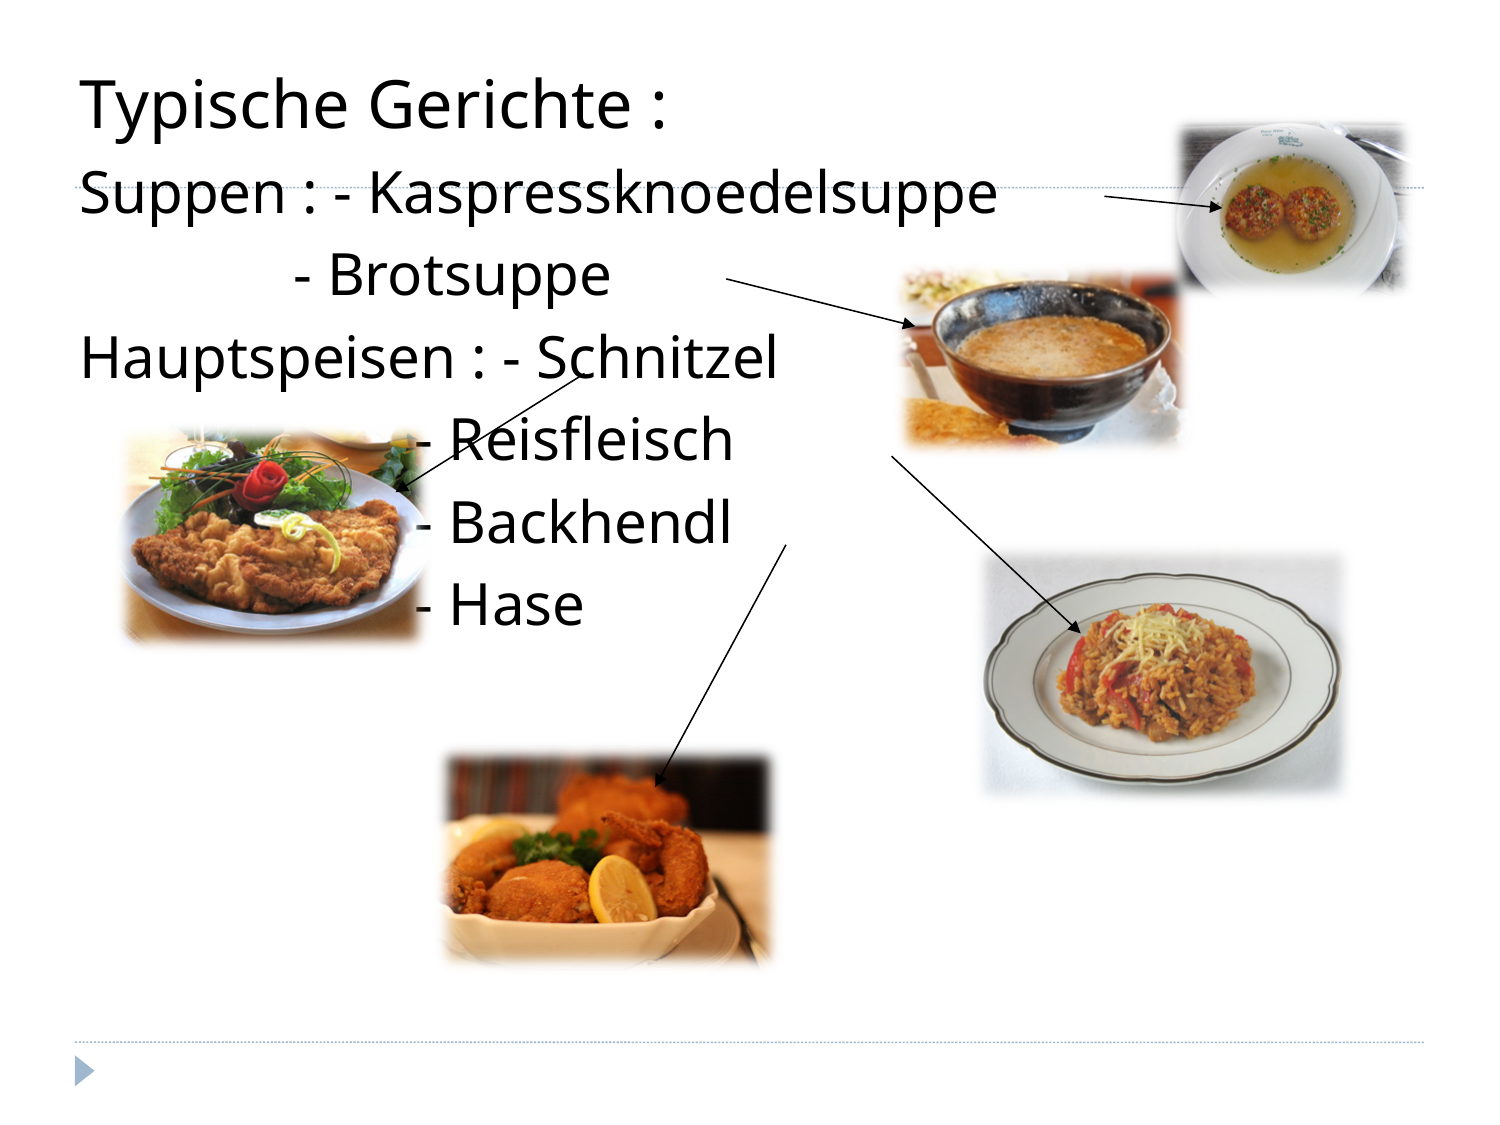

Typische Gerichte :
Suppen : - Kaspressknoedelsuppe
 - Brotsuppe
Hauptspeisen : - Schnitzel
 - Reisfleisch
 - Backhendl
 - Hase